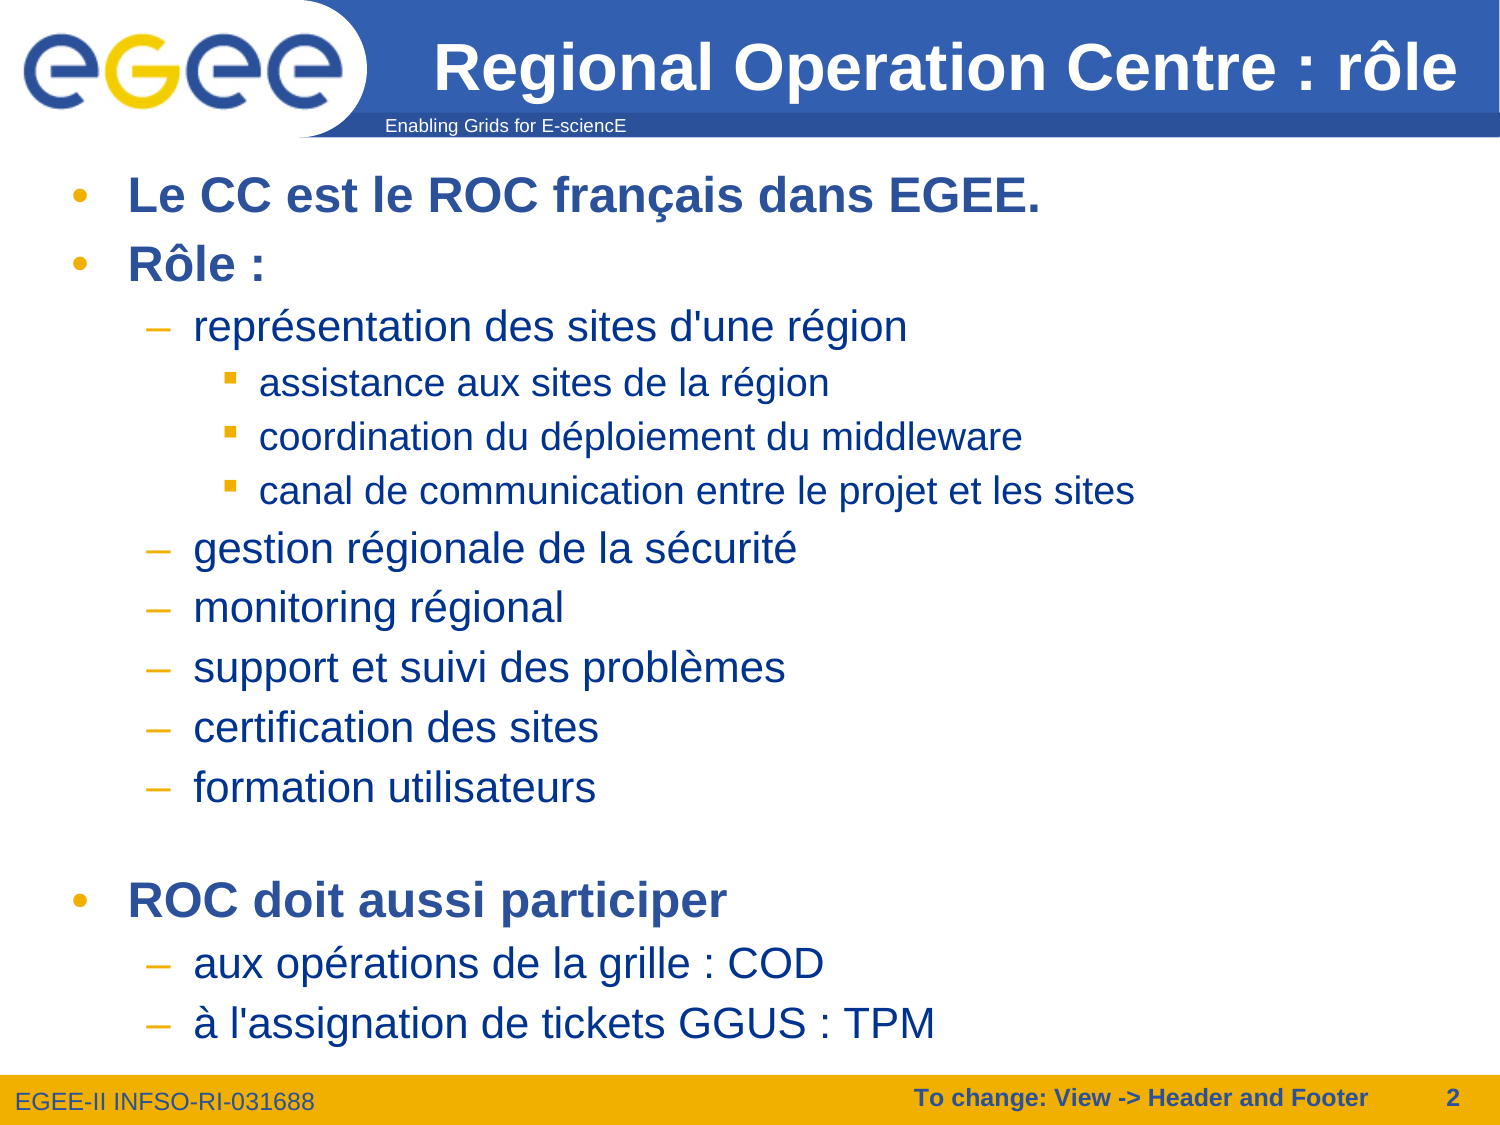

# Regional Operation Centre : rôle
Le CC est le ROC français dans EGEE.
Rôle :
représentation des sites d'une région
assistance aux sites de la région
coordination du déploiement du middleware
canal de communication entre le projet et les sites
gestion régionale de la sécurité
monitoring régional
support et suivi des problèmes
certification des sites
formation utilisateurs
ROC doit aussi participer
aux opérations de la grille : COD
à l'assignation de tickets GGUS : TPM
To change: View -> Header and Footer
2